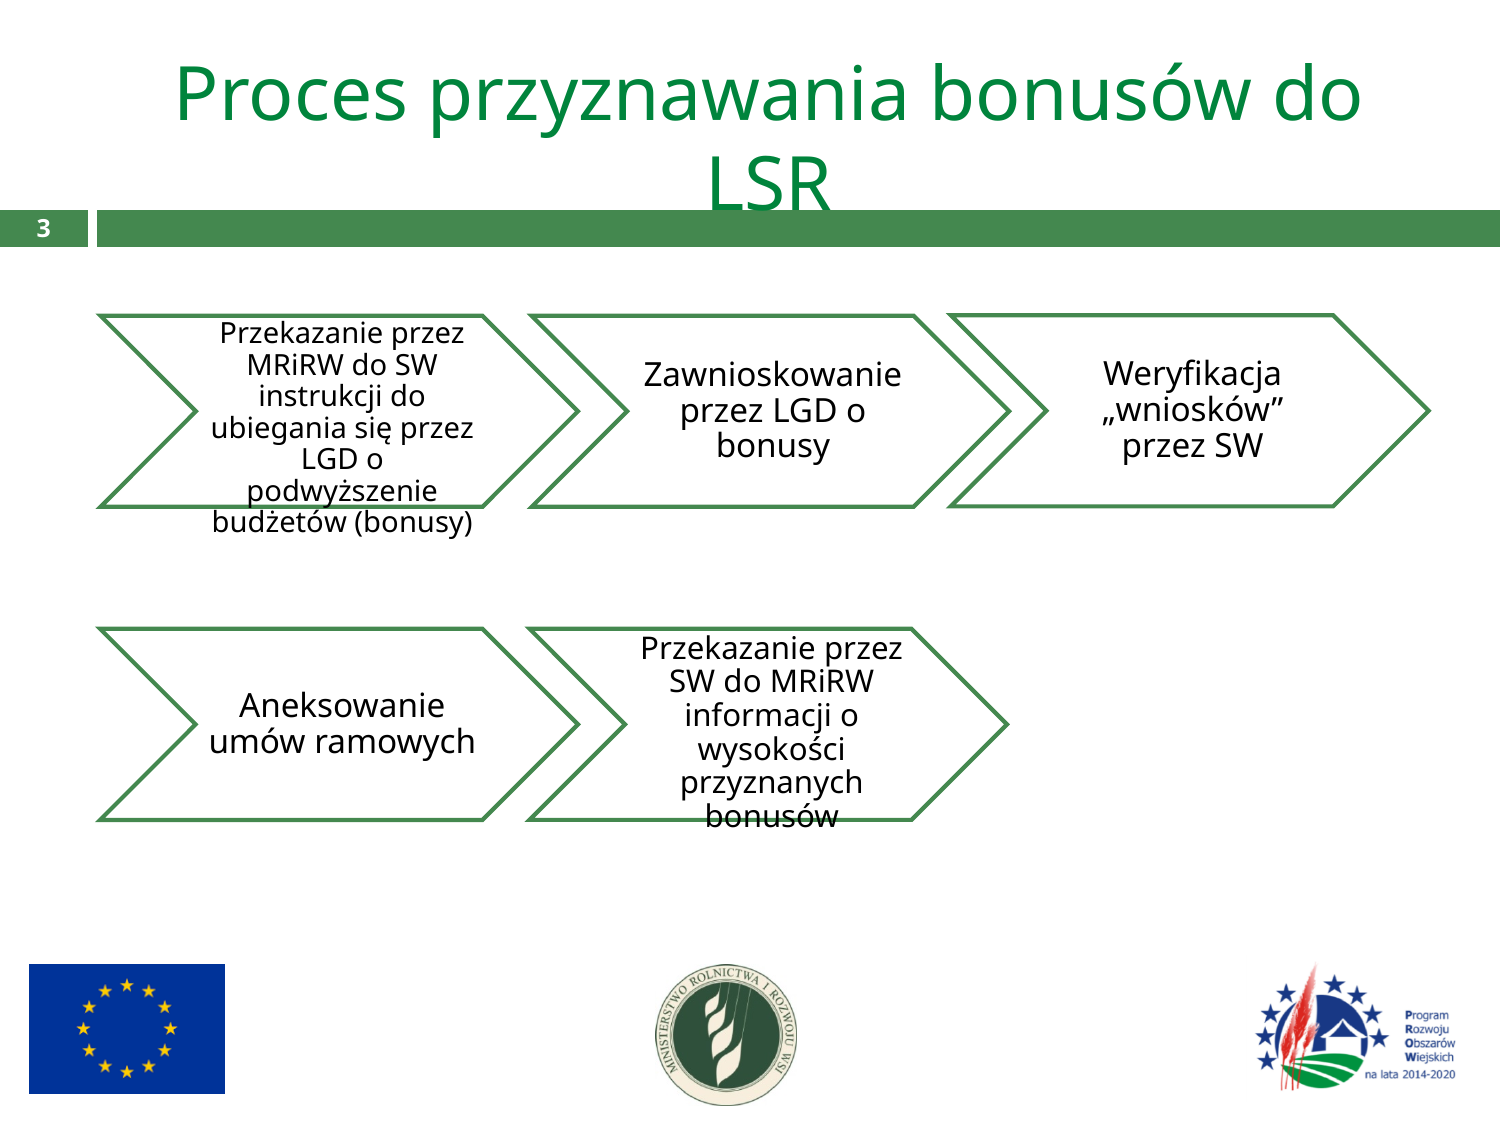

# Proces przyznawania bonusów do LSR
Weryfikacja „wniosków” przez SW
Aneksowanie umów ramowych
Przekazanie przez MRiRW do SW instrukcji do ubiegania się przez LGD o podwyższenie budżetów (bonusy)
Zawnioskowanie przez LGD o bonusy
Przekazanie przez SW do MRiRW informacji o wysokości przyznanych bonusów